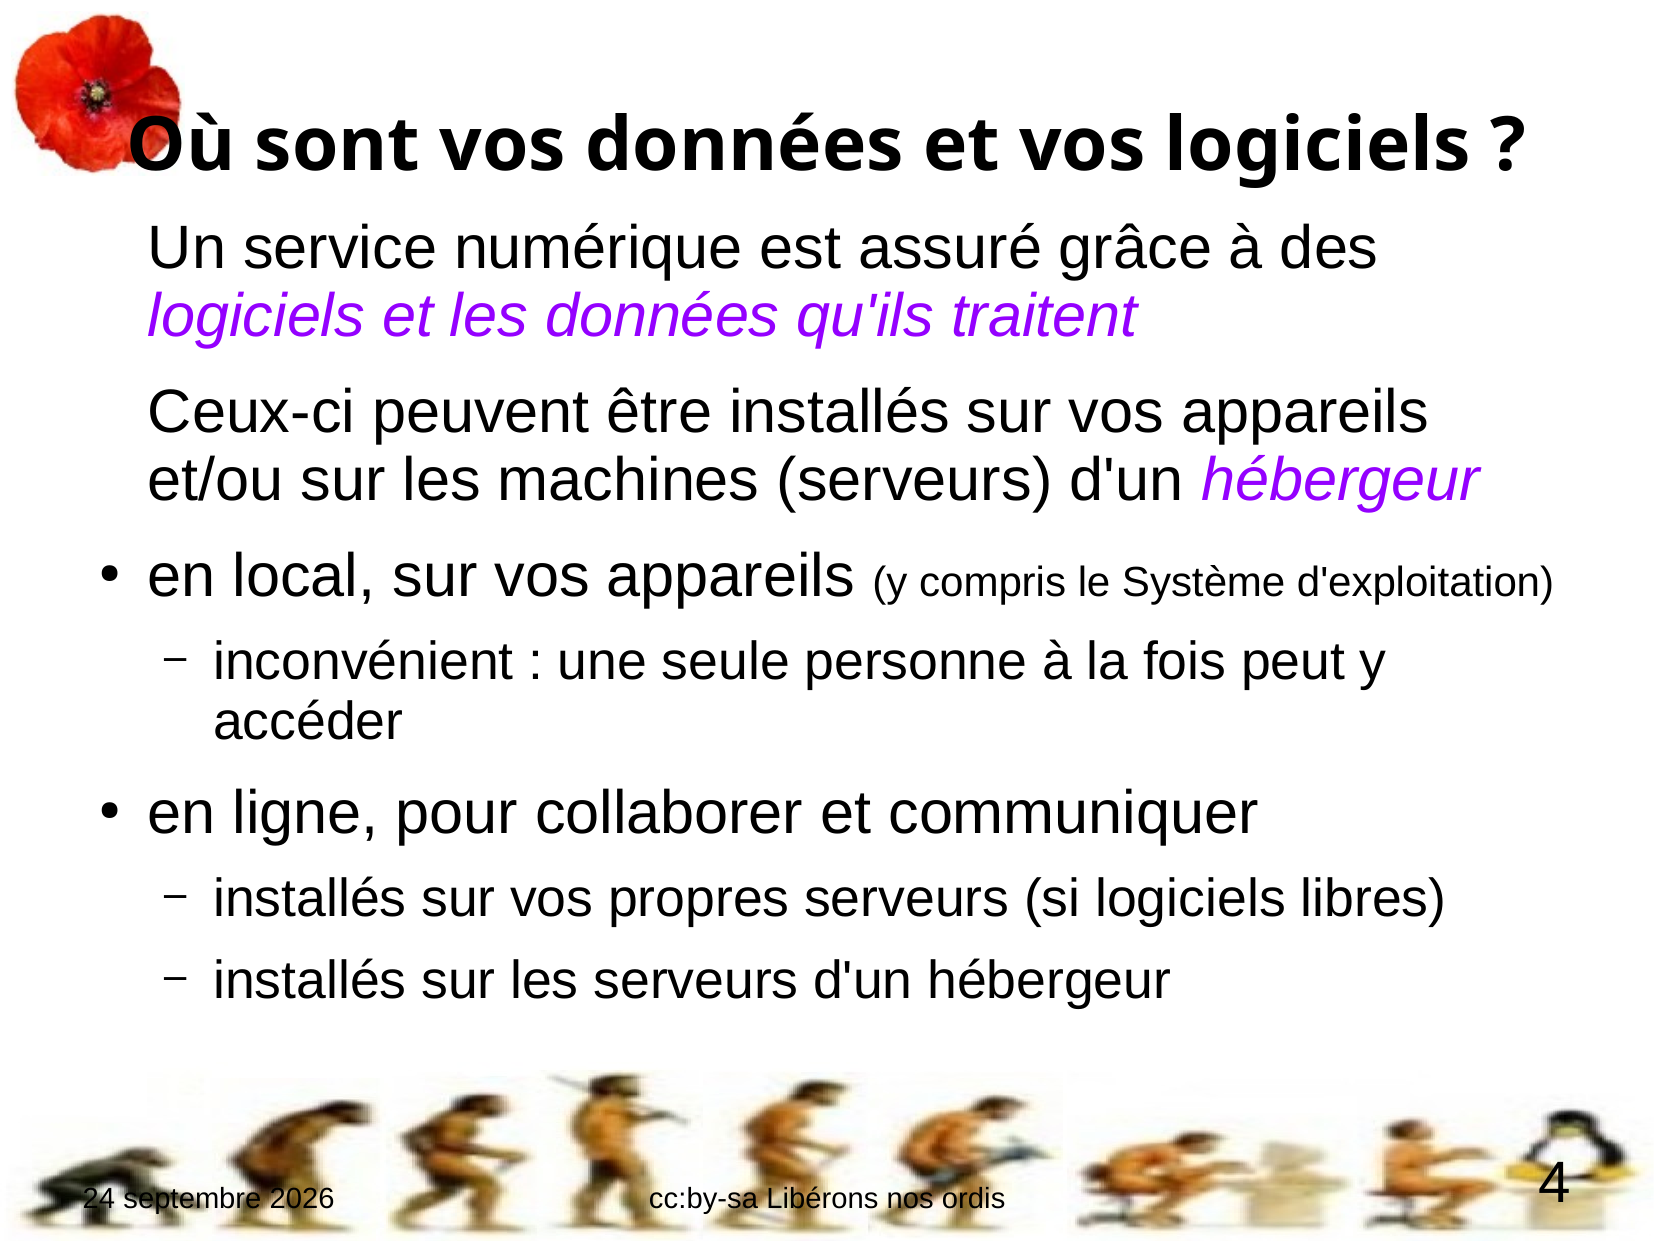

# Où sont vos données et vos logiciels ?
Un service numérique est assuré grâce à des logiciels et les données qu'ils traitent
Ceux-ci peuvent être installés sur vos appareils et/ou sur les machines (serveurs) d'un hébergeur
en local, sur vos appareils (y compris le Système d'exploitation)
inconvénient : une seule personne à la fois peut y accéder
en ligne, pour collaborer et communiquer
installés sur vos propres serveurs (si logiciels libres)
installés sur les serveurs d'un hébergeur